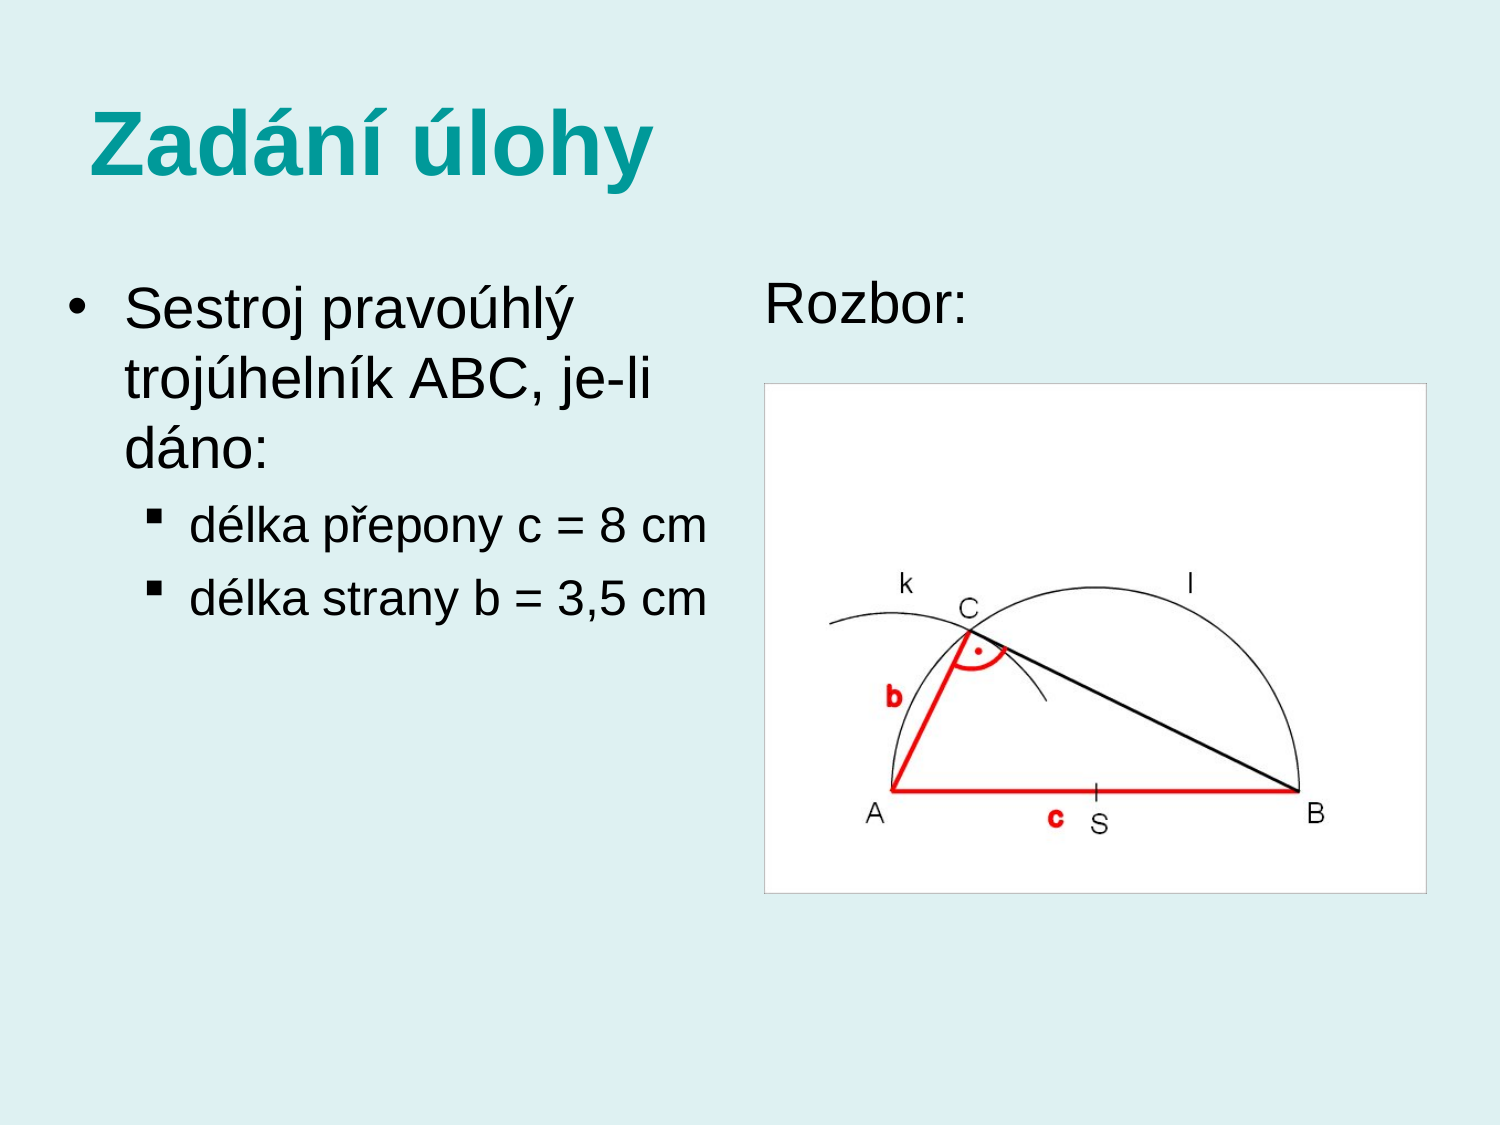

# Zadání úlohy
Rozbor:
Sestroj pravoúhlý trojúhelník ABC, je-li dáno:
délka přepony c = 8 cm
délka strany b = 3,5 cm